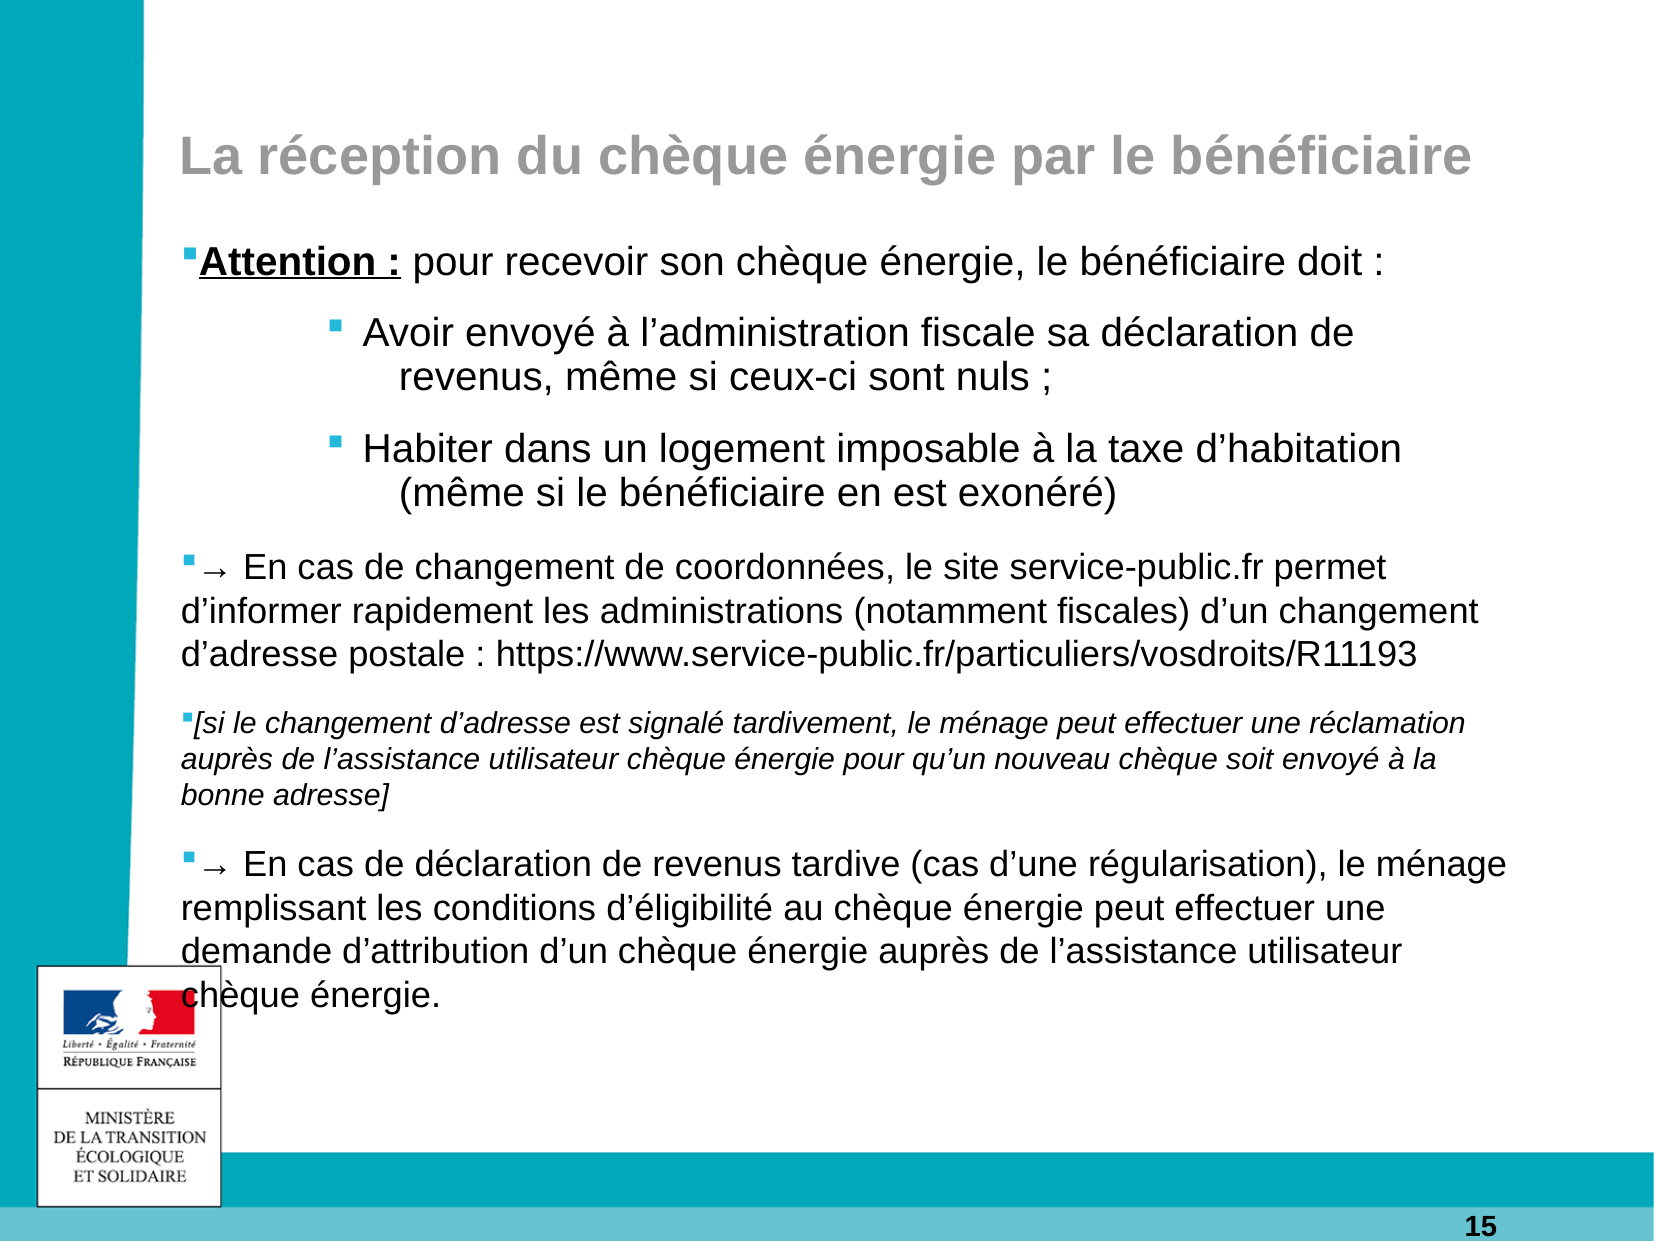

# La réception du chèque énergie par le bénéficiaire
Attention : pour recevoir son chèque énergie, le bénéficiaire doit :
Avoir envoyé à l’administration fiscale sa déclaration de revenus, même si ceux-ci sont nuls ;
Habiter dans un logement imposable à la taxe d’habitation (même si le bénéficiaire en est exonéré)
→ En cas de changement de coordonnées, le site service-public.fr permet d’informer rapidement les administrations (notamment fiscales) d’un changement d’adresse postale : https://www.service-public.fr/particuliers/vosdroits/R11193
[si le changement d’adresse est signalé tardivement, le ménage peut effectuer une réclamation auprès de l’assistance utilisateur chèque énergie pour qu’un nouveau chèque soit envoyé à la bonne adresse]
→ En cas de déclaration de revenus tardive (cas d’une régularisation), le ménage remplissant les conditions d’éligibilité au chèque énergie peut effectuer une demande d’attribution d’un chèque énergie auprès de l’assistance utilisateur chèque énergie.